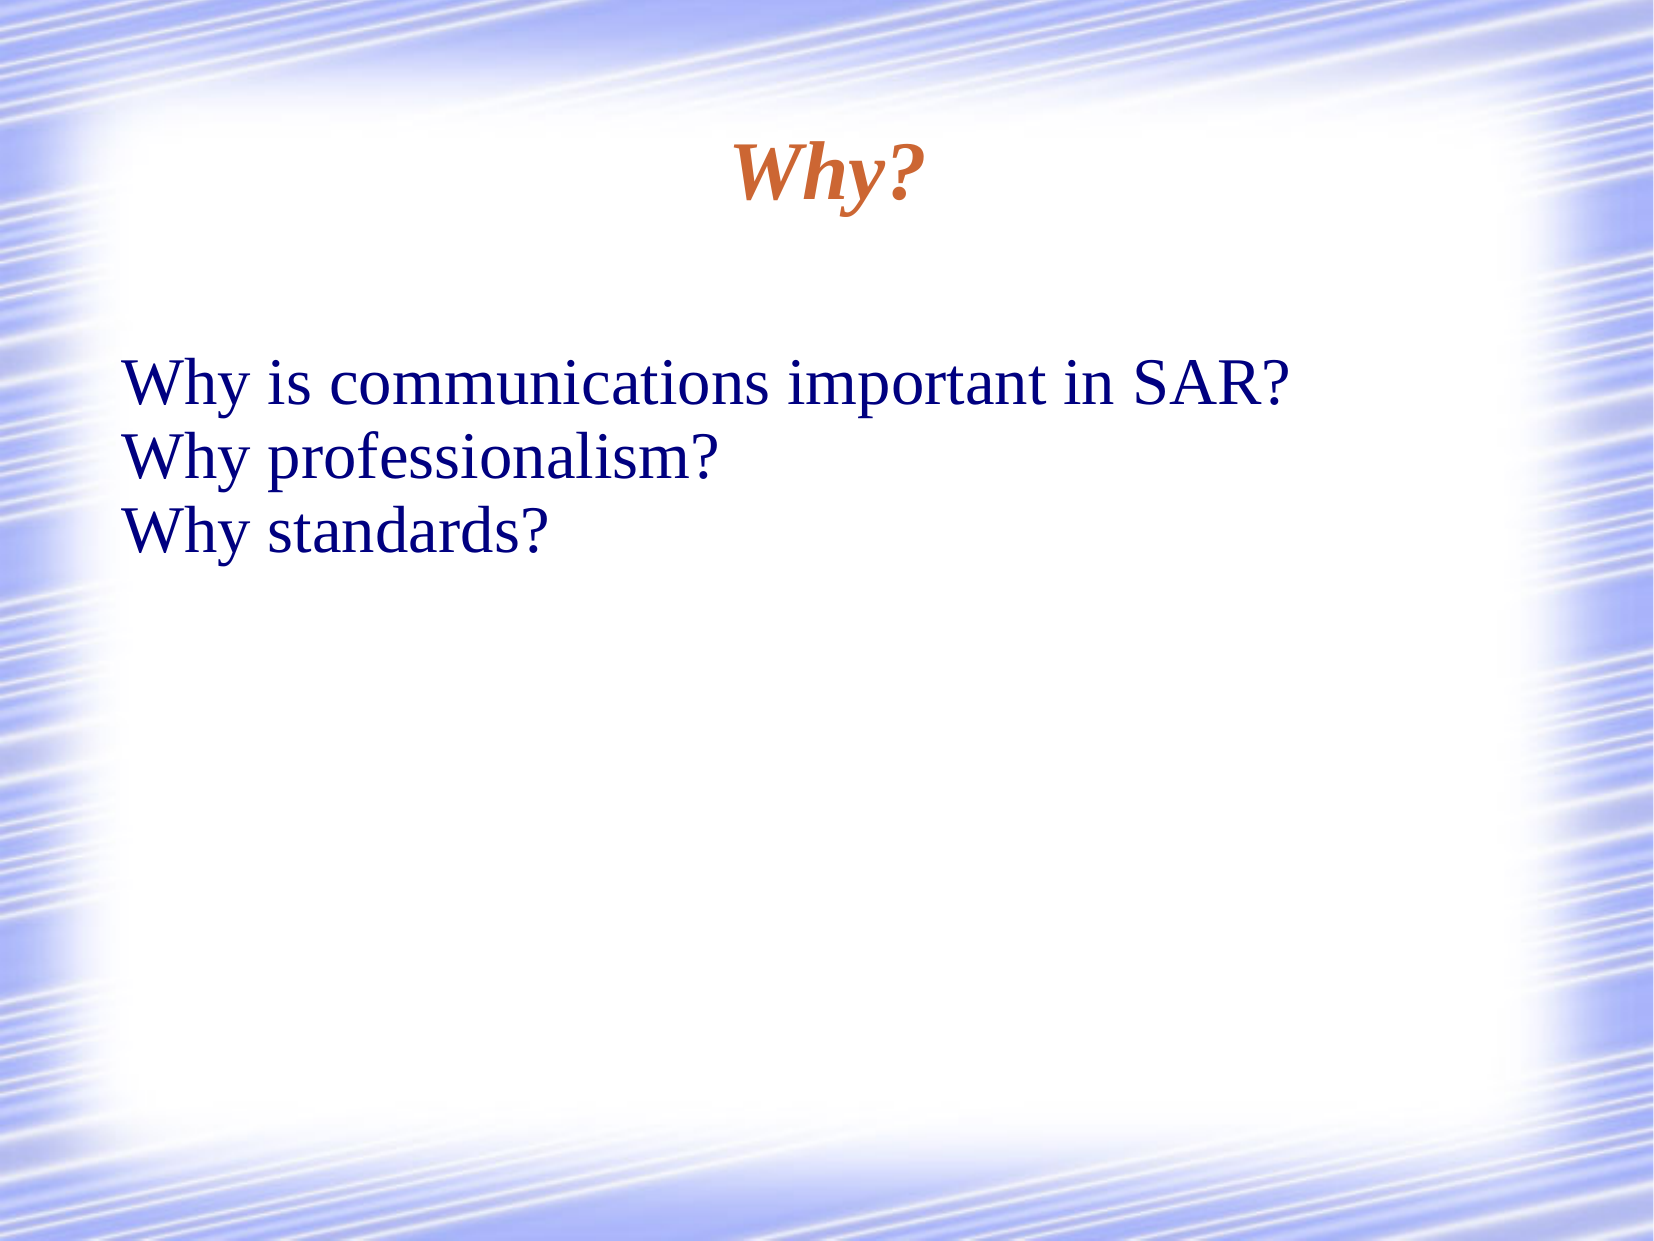

# Why?
Why is communications important in SAR?
Why professionalism?
Why standards?